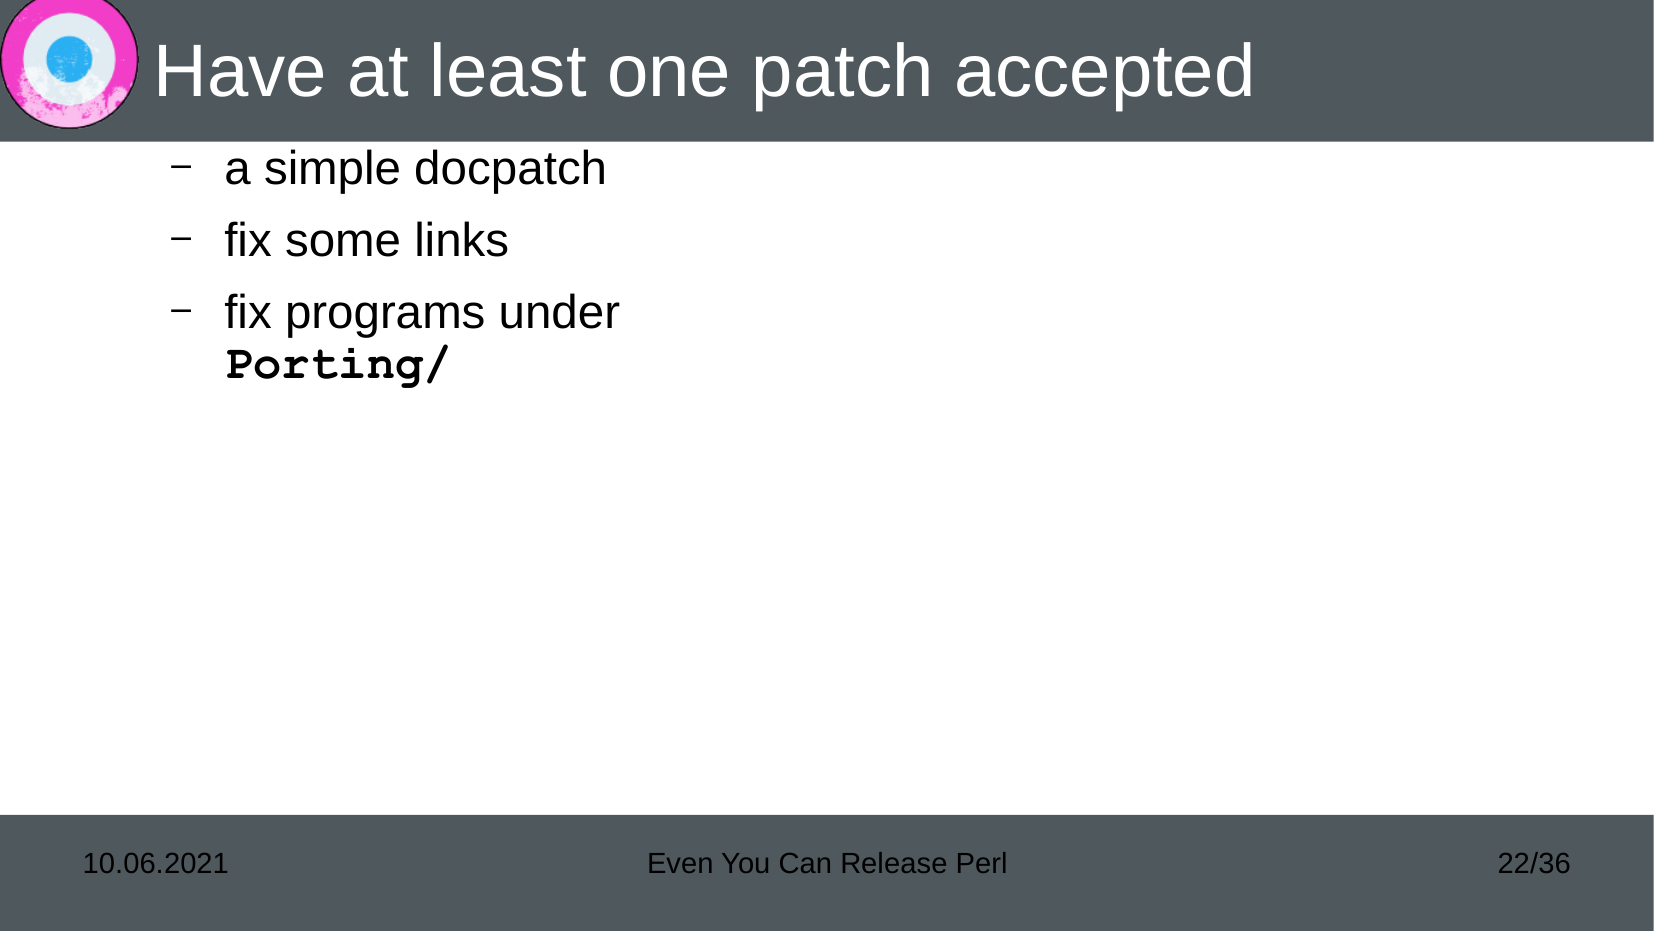

# Have at least one patch accepted
a simple docpatch
fix some links
fix programs under Porting/
08. März 2019
22